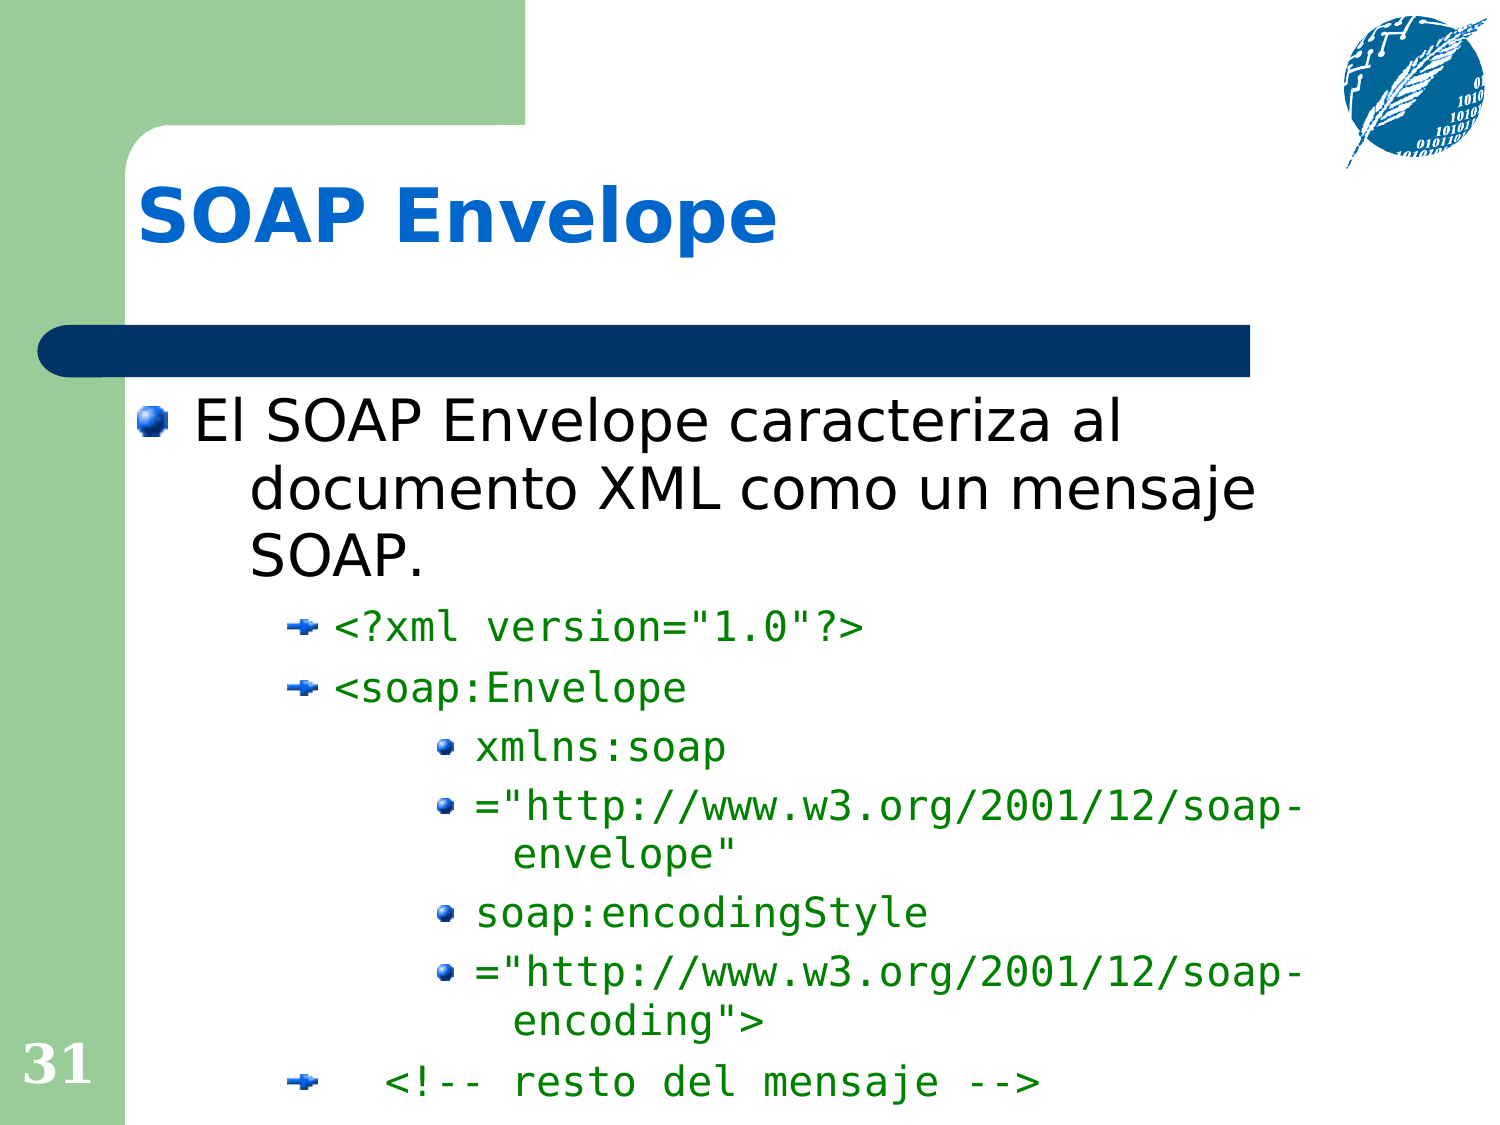

# SOAP Envelope
El SOAP Envelope caracteriza al documento XML como un mensaje SOAP.
<?xml version="1.0"?>
<soap:Envelope
xmlns:soap
="http://www.w3.org/2001/12/soap-envelope"
soap:encodingStyle
="http://www.w3.org/2001/12/soap-encoding">
 <!-- resto del mensaje -->
</soap:Envelope>
31